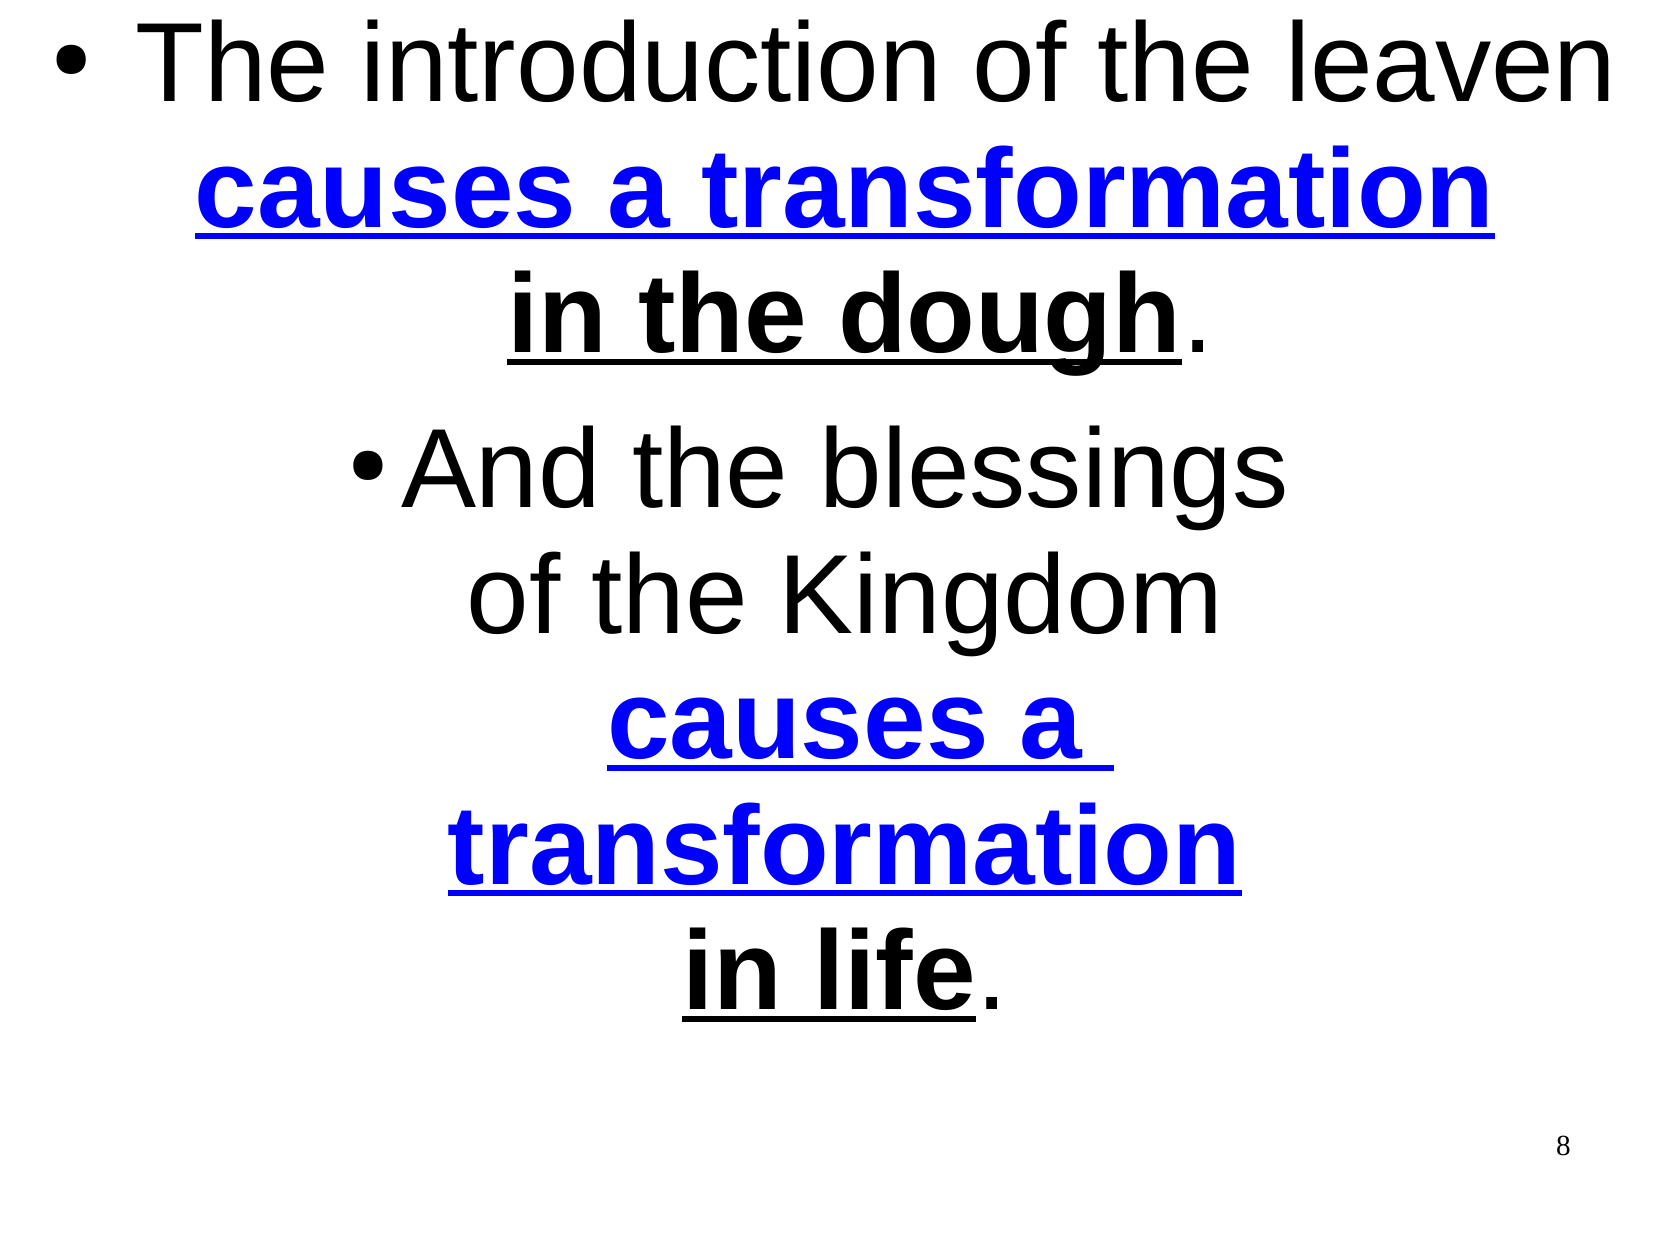

# The introduction of the leaven causes a transformation in the dough.
And the blessings
of the Kingdom
causes a
transformation
in life.
8